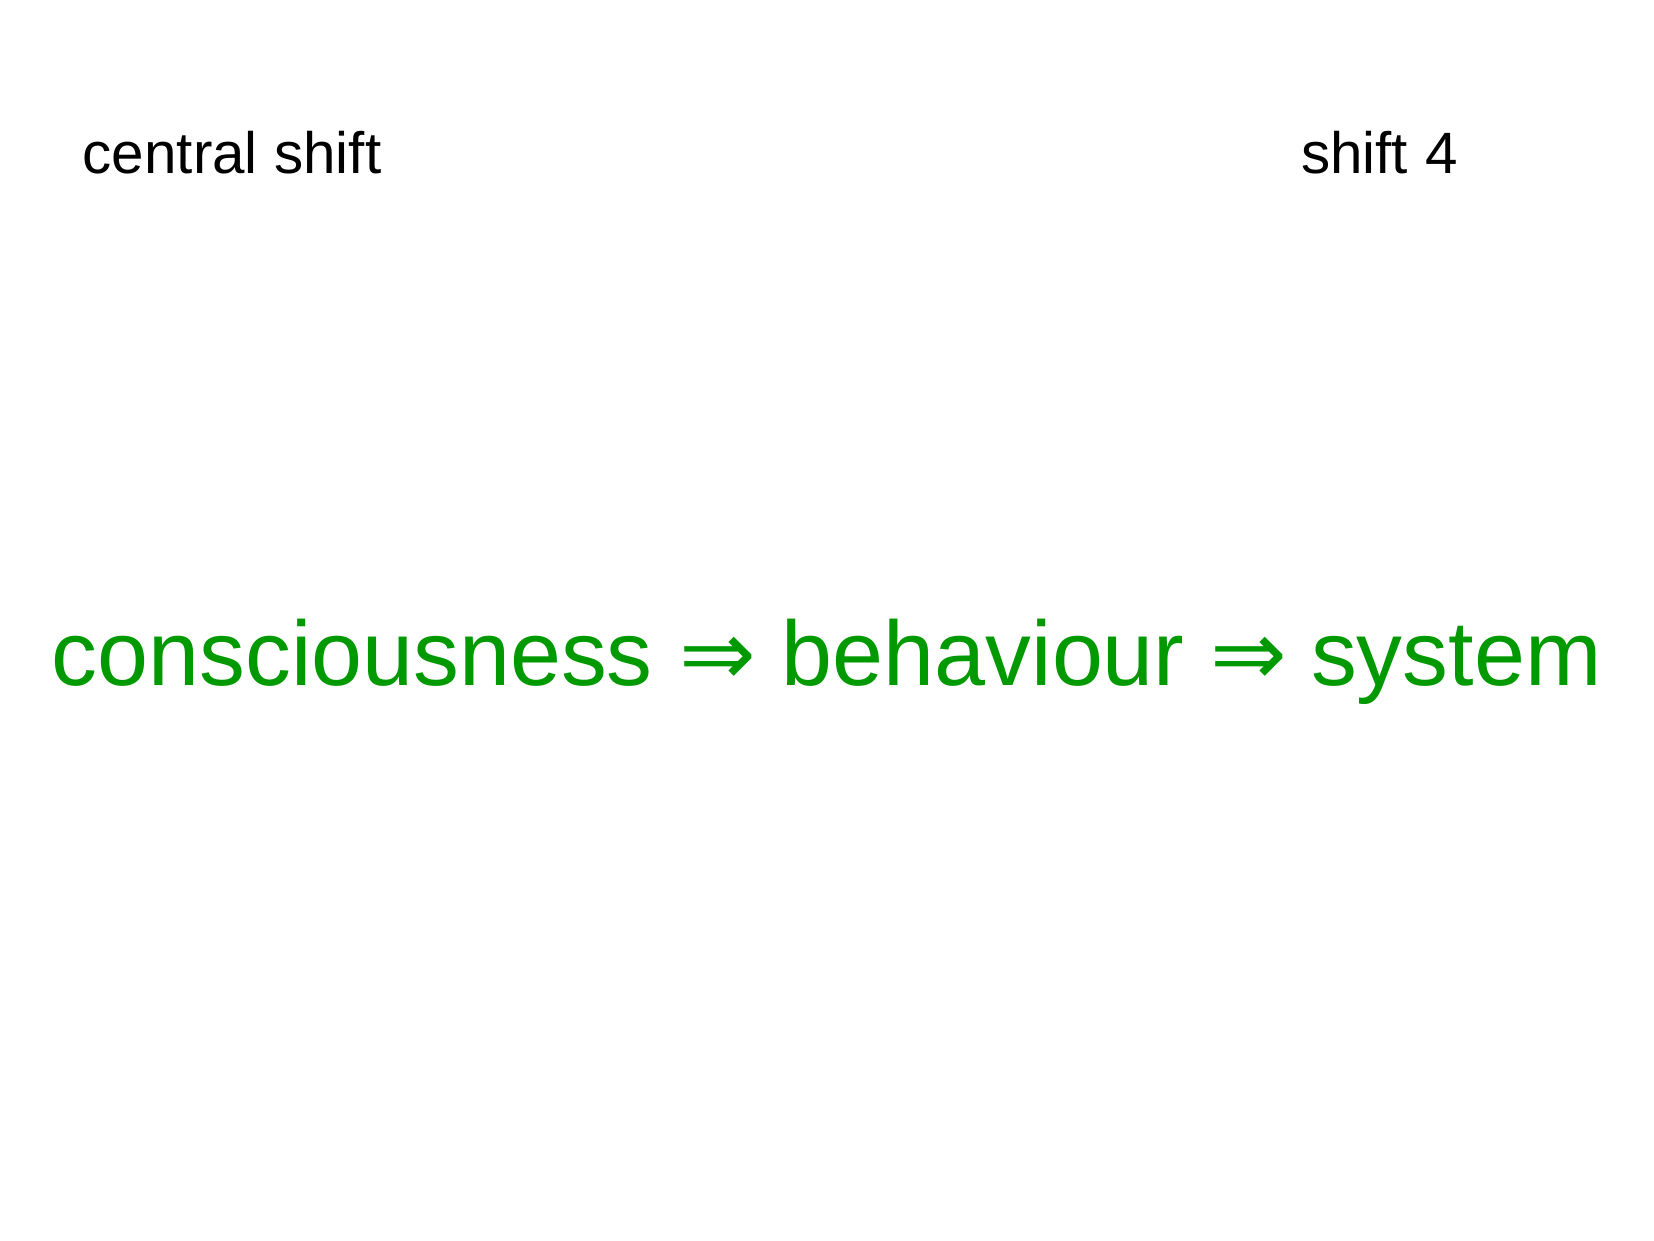

# central shift
shift
4
consciousness ⇒ behaviour ⇒ system